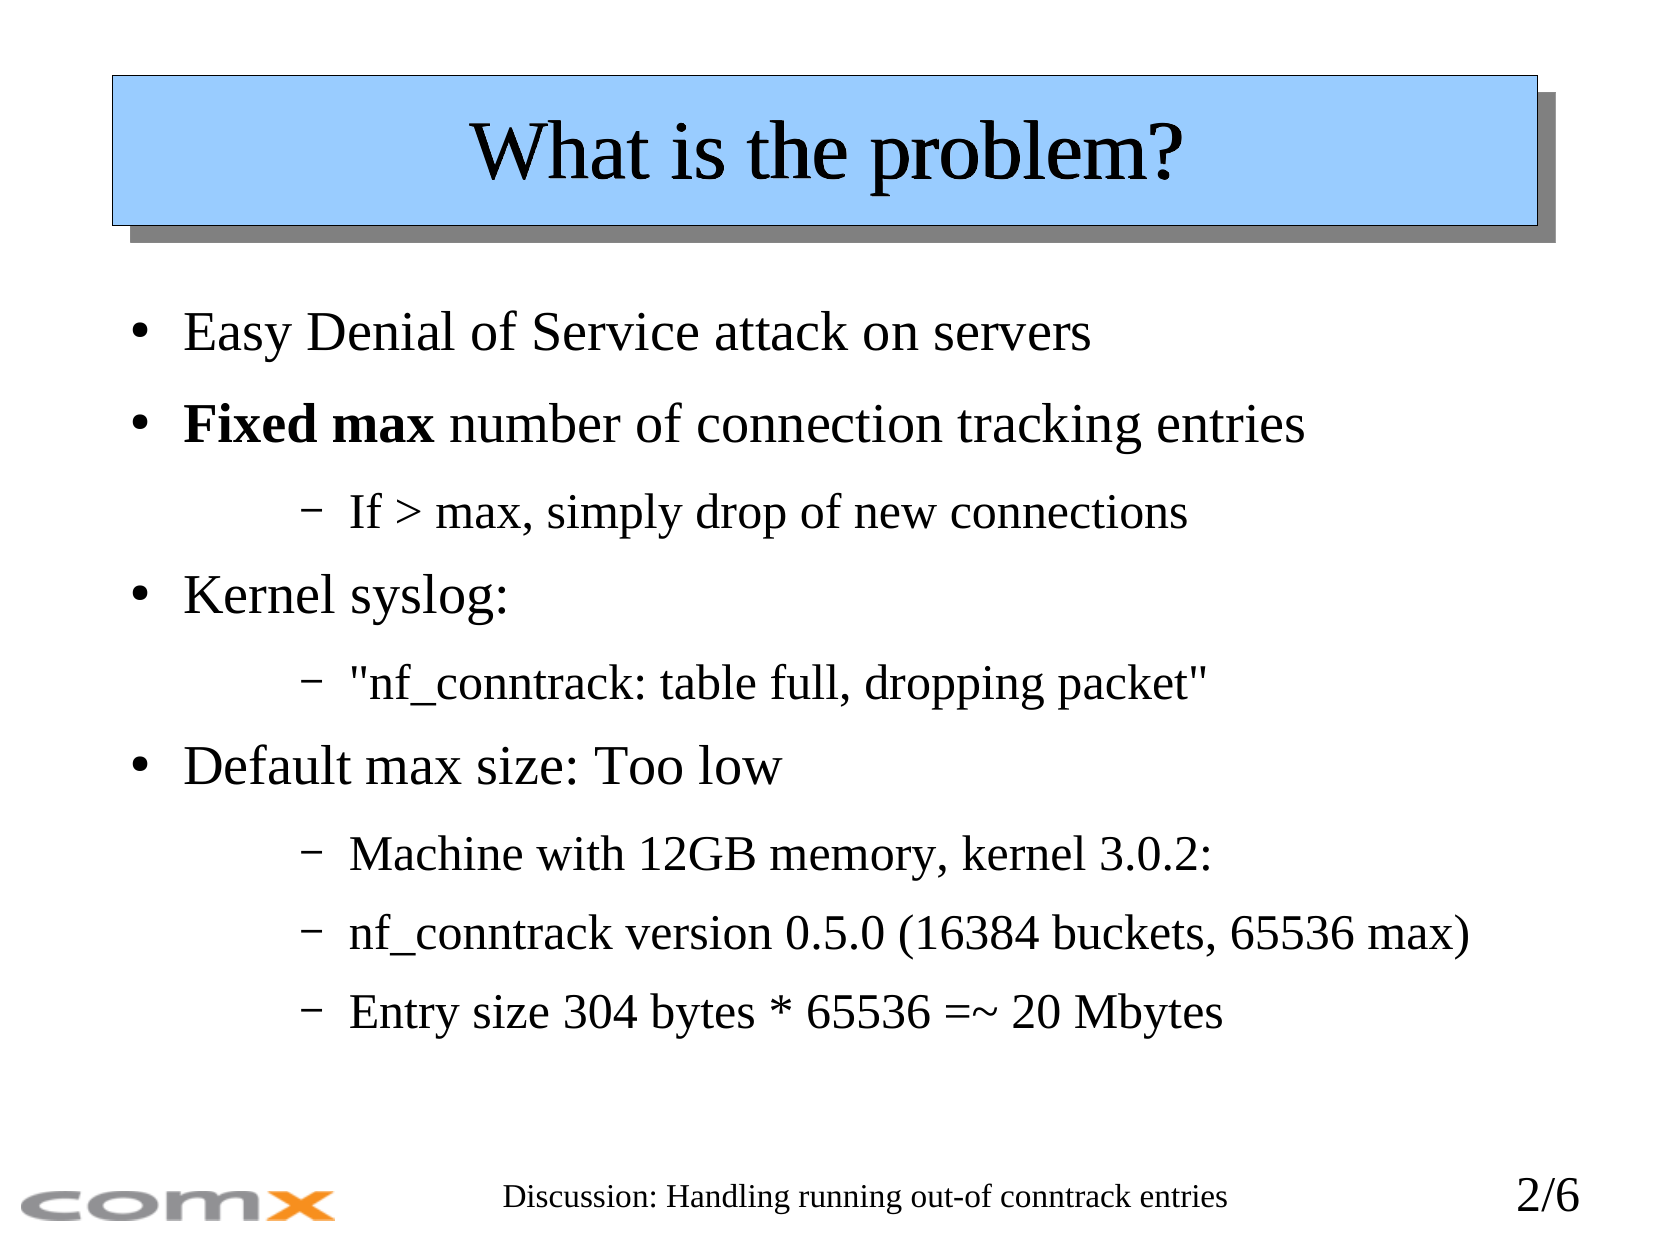

# What is the problem?
Easy Denial of Service attack on servers
Fixed max number of connection tracking entries
If > max, simply drop of new connections
Kernel syslog:
"nf_conntrack: table full, dropping packet"
Default max size: Too low
Machine with 12GB memory, kernel 3.0.2:
nf_conntrack version 0.5.0 (16384 buckets, 65536 max)
Entry size 304 bytes * 65536 =~ 20 Mbytes